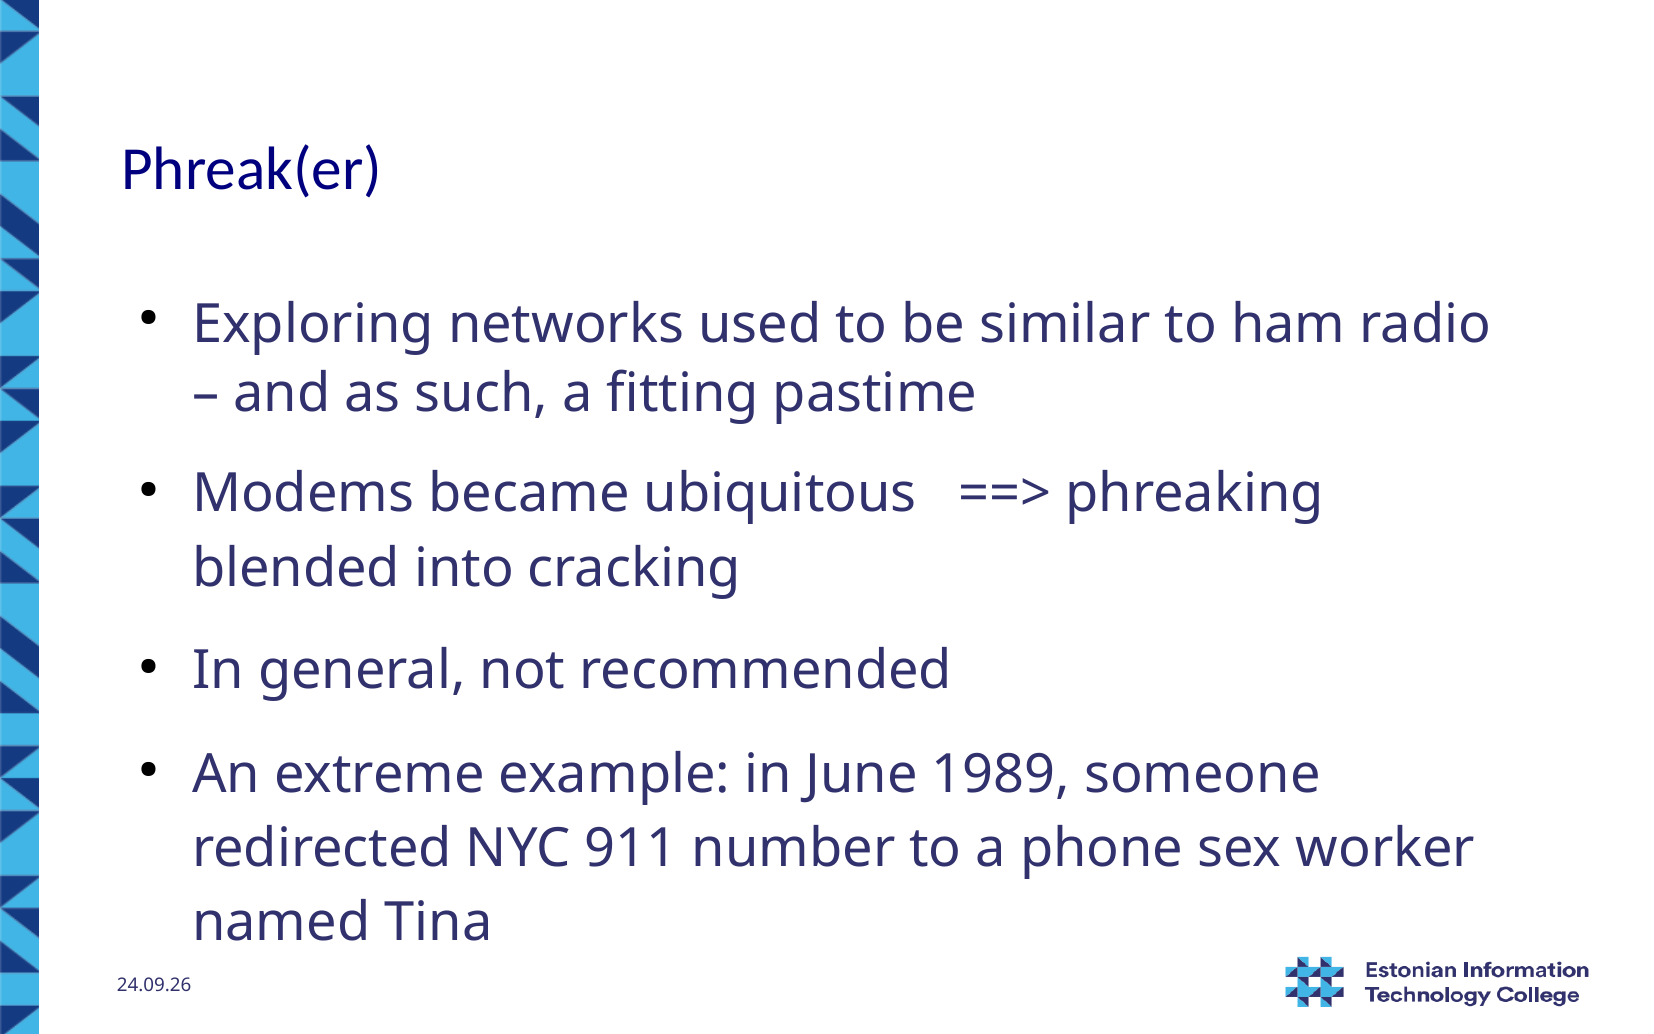

# Phreak(er)
Exploring networks used to be similar to ham radio – and as such, a fitting pastime
Modems became ubiquitous ==> phreaking blended into cracking
In general, not recommended
An extreme example: in June 1989, someone redirected NYC 911 number to a phone sex worker named Tina